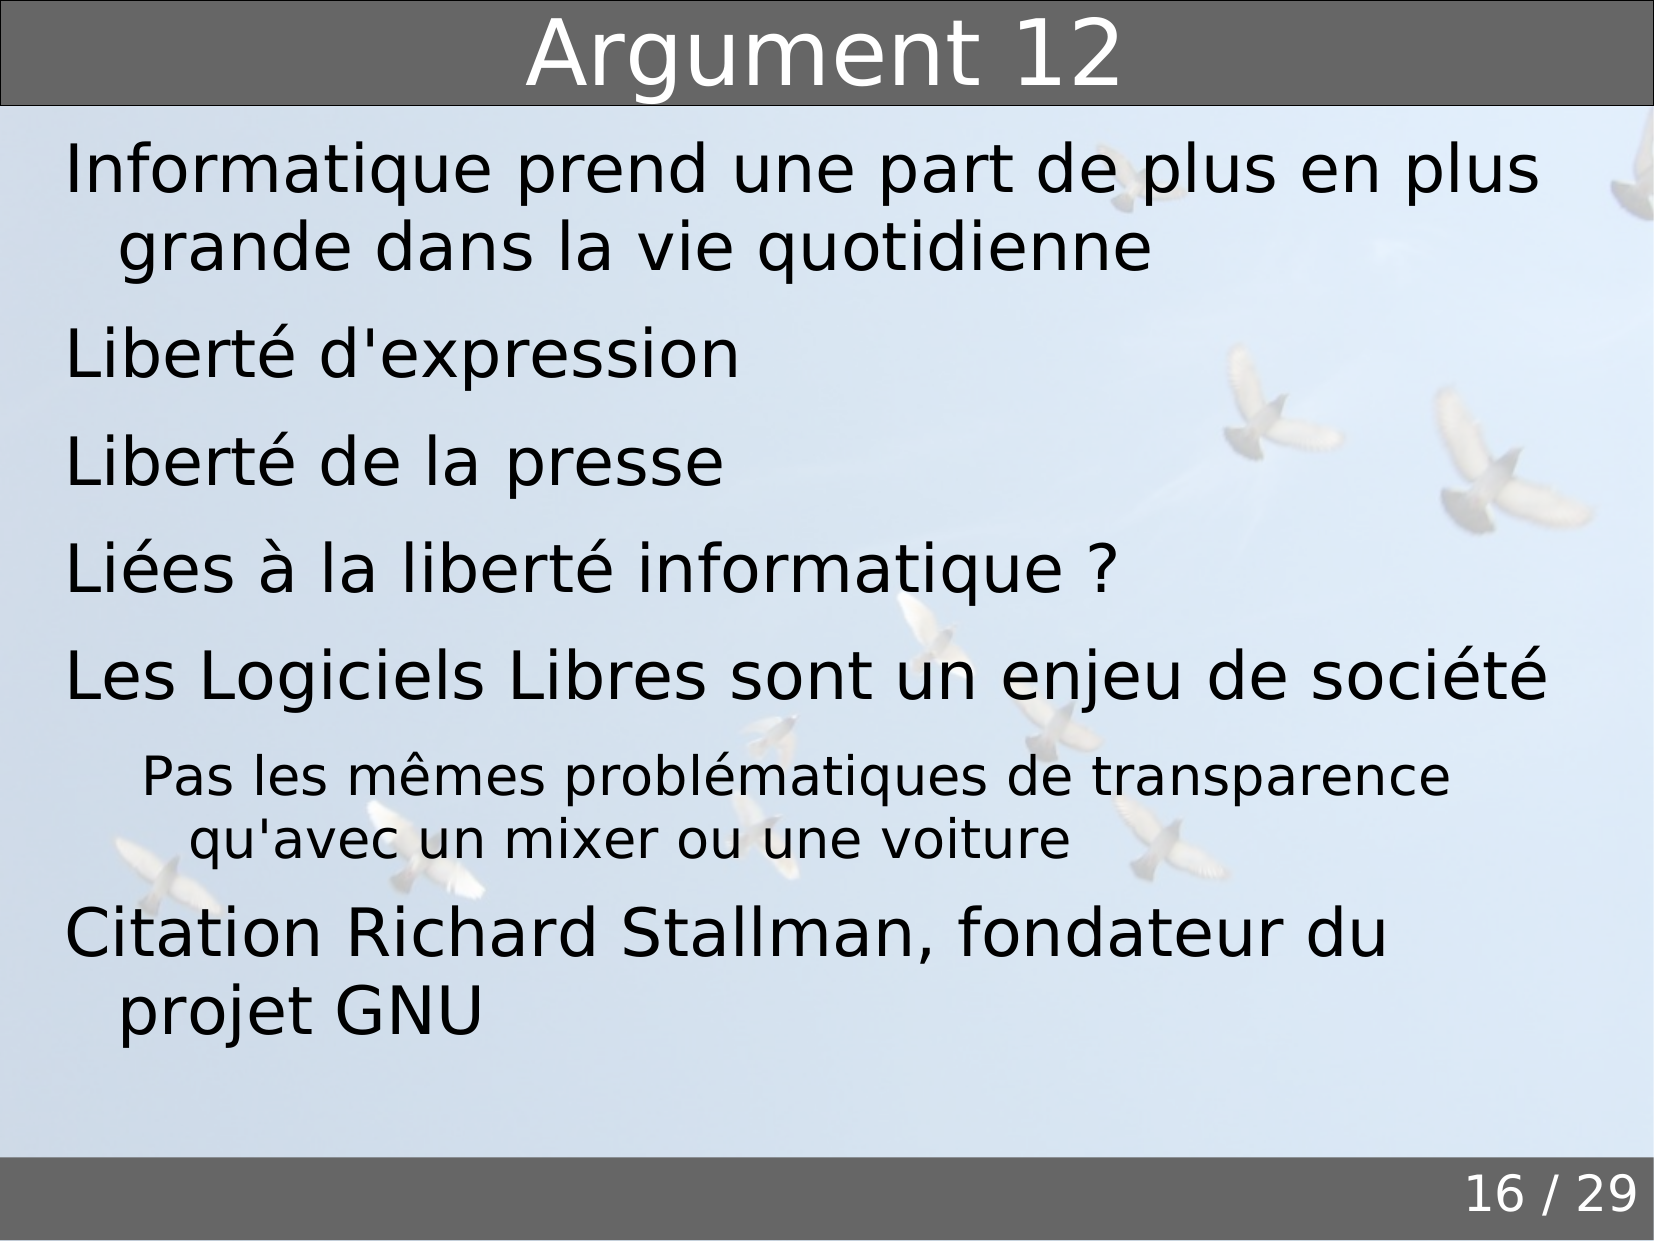

# Argument 12
Informatique prend une part de plus en plus grande dans la vie quotidienne
Liberté d'expression
Liberté de la presse
Liées à la liberté informatique ?
Les Logiciels Libres sont un enjeu de société
Pas les mêmes problématiques de transparence qu'avec un mixer ou une voiture
Citation Richard Stallman, fondateur du projet GNU